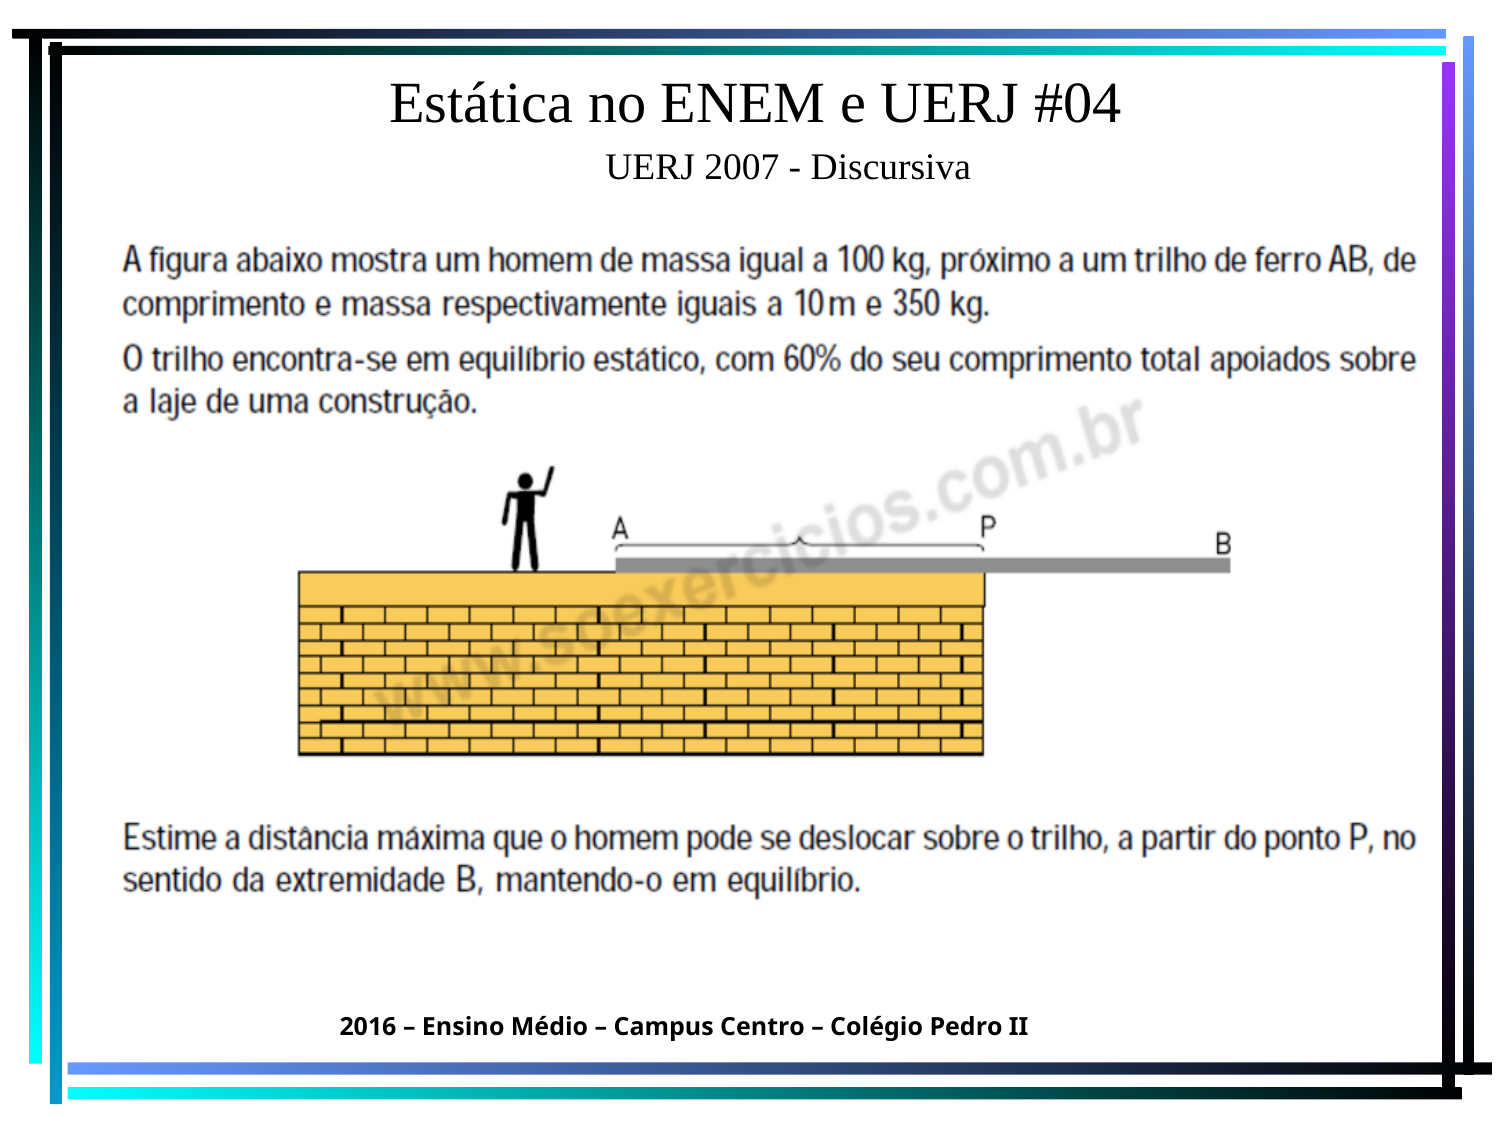

# Estática no ENEM e UERJ #04
UERJ 2007 - Discursiva
2016 – Ensino Médio – Campus Centro – Colégio Pedro II